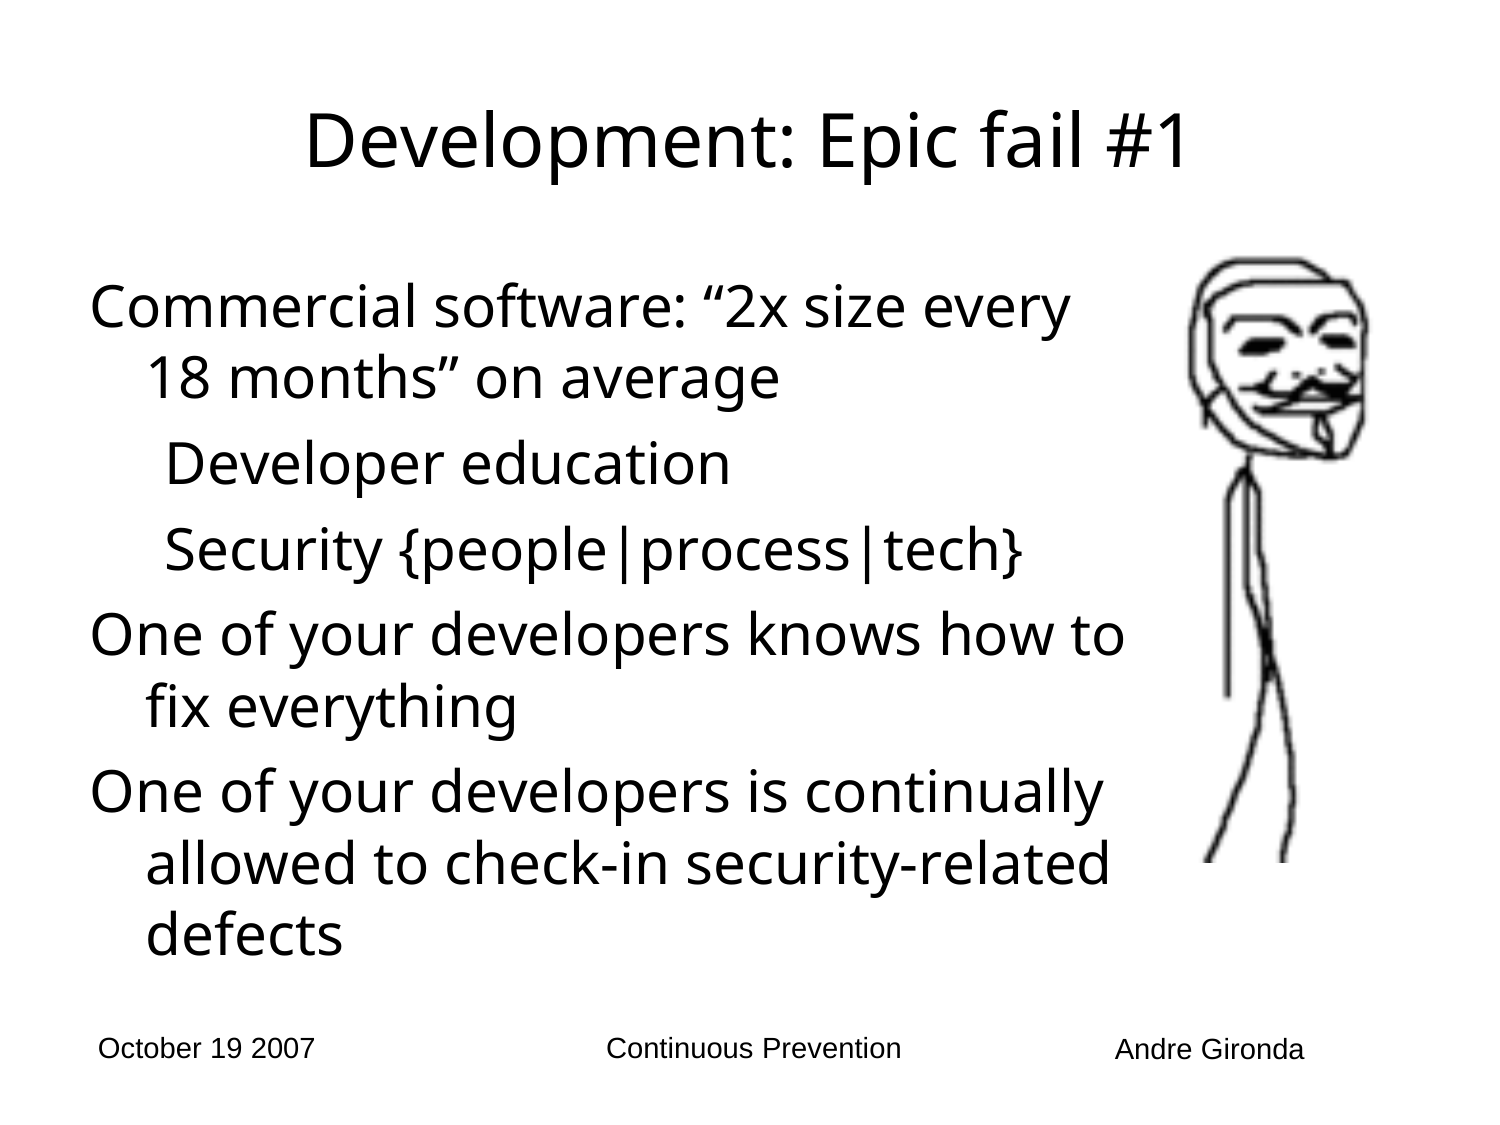

# Development: Epic fail #1
Commercial software: “2x size every 18 months” on average
Developer education
Security {people|process|tech}
One of your developers knows how to fix everything
One of your developers is continually allowed to check-in security-related defects